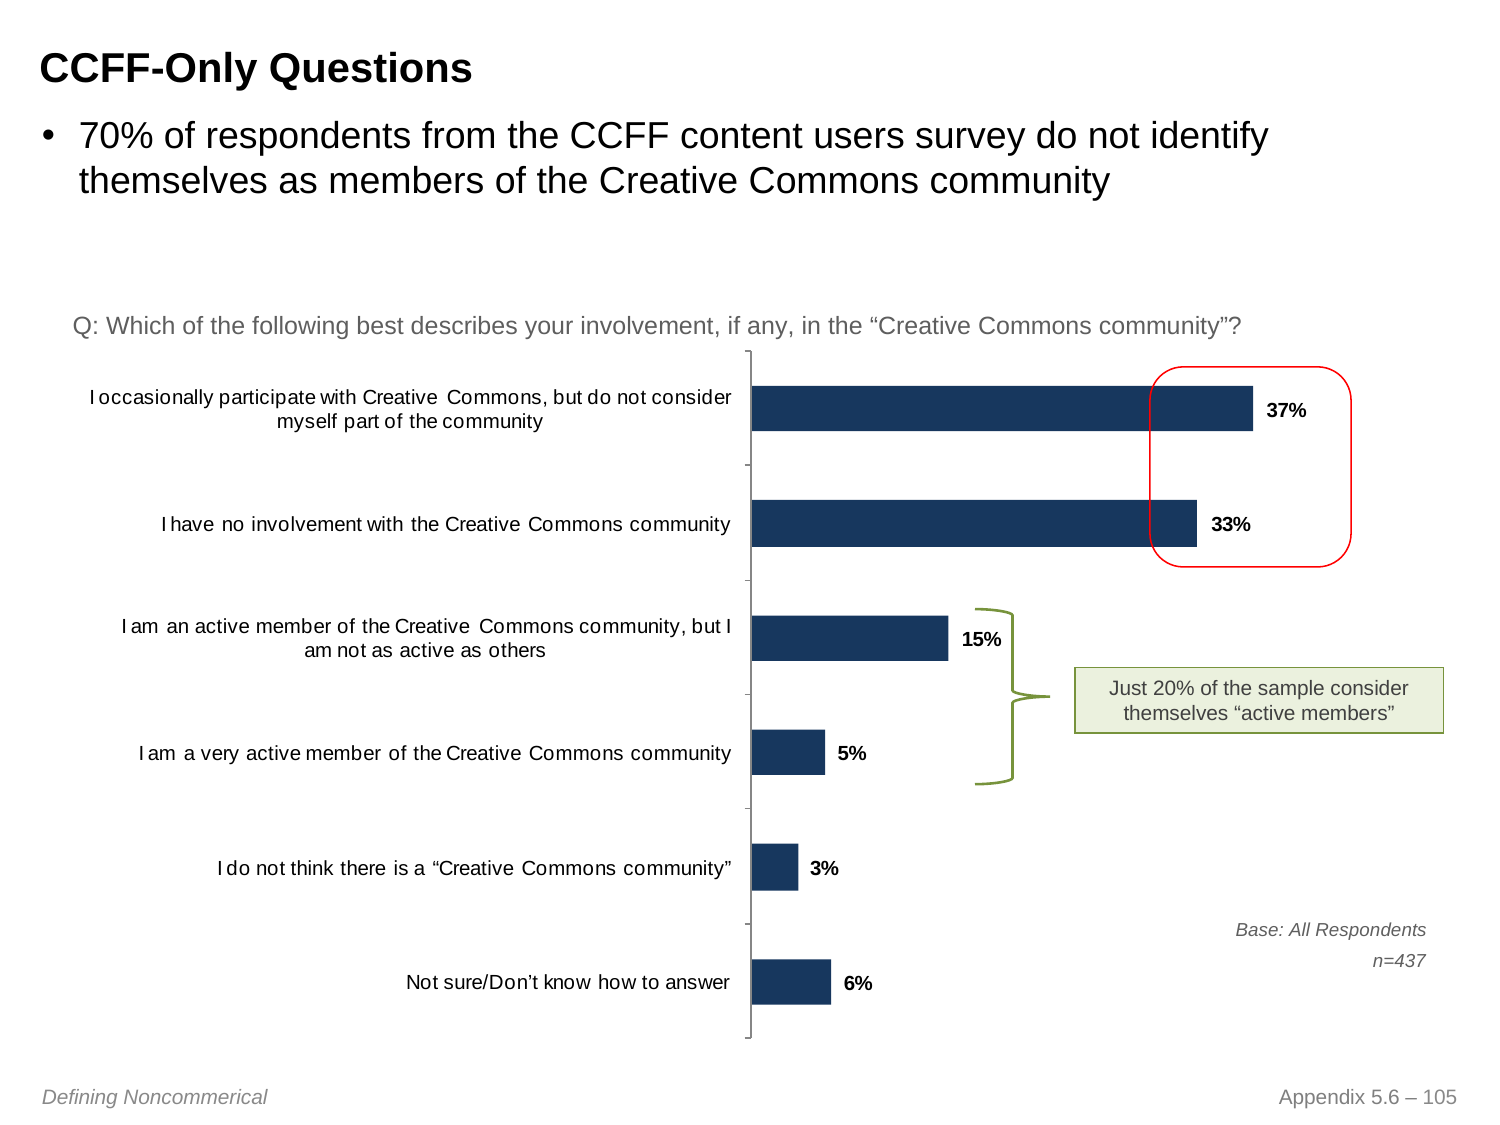

CCFF-Only Questions
70% of respondents from the CCFF content users survey do not identify themselves as members of the Creative Commons community
Q: Which of the following best describes your involvement, if any, in the “Creative Commons community”?
Just 20% of the sample consider themselves “active members”
Base: All Respondents
n=437
Defining Noncommerical
Appendix 5.6 –